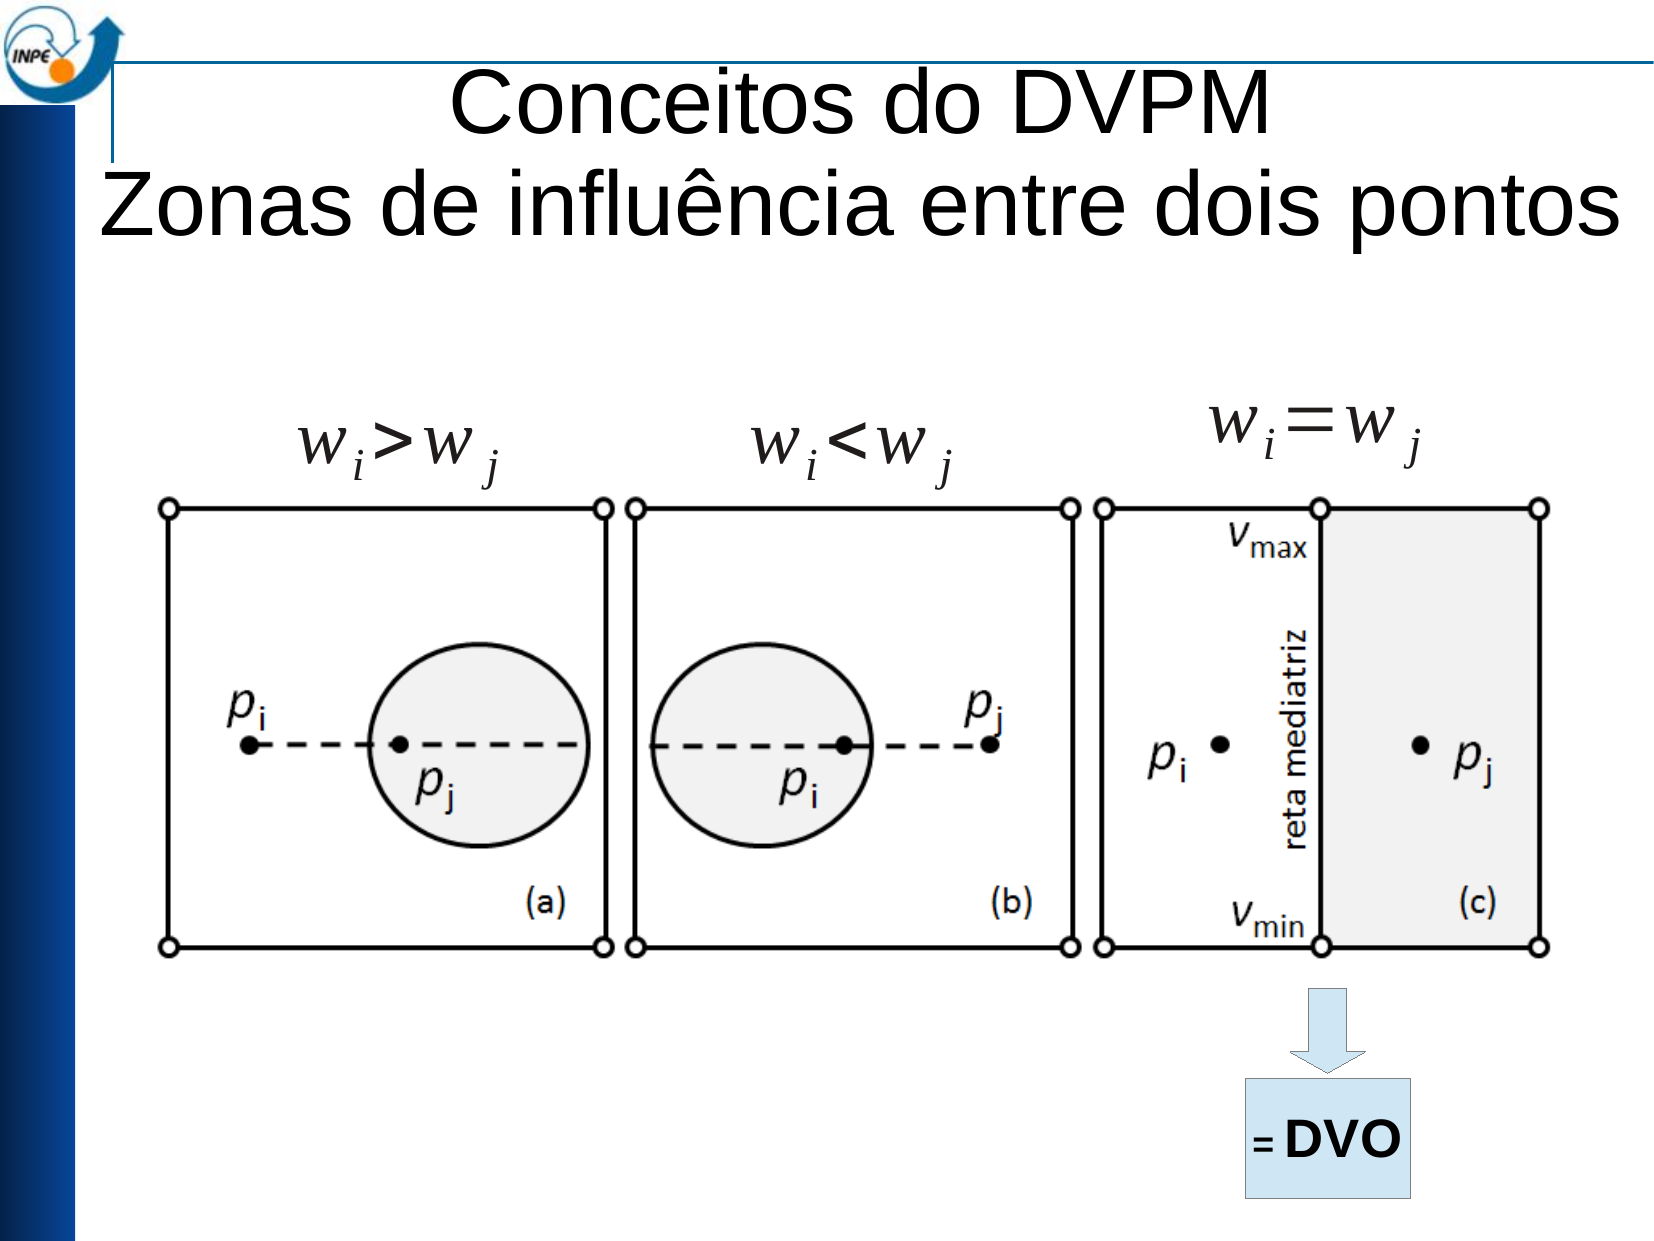

# Conceitos do DVPM Zonas de influência entre dois pontos
= DVO